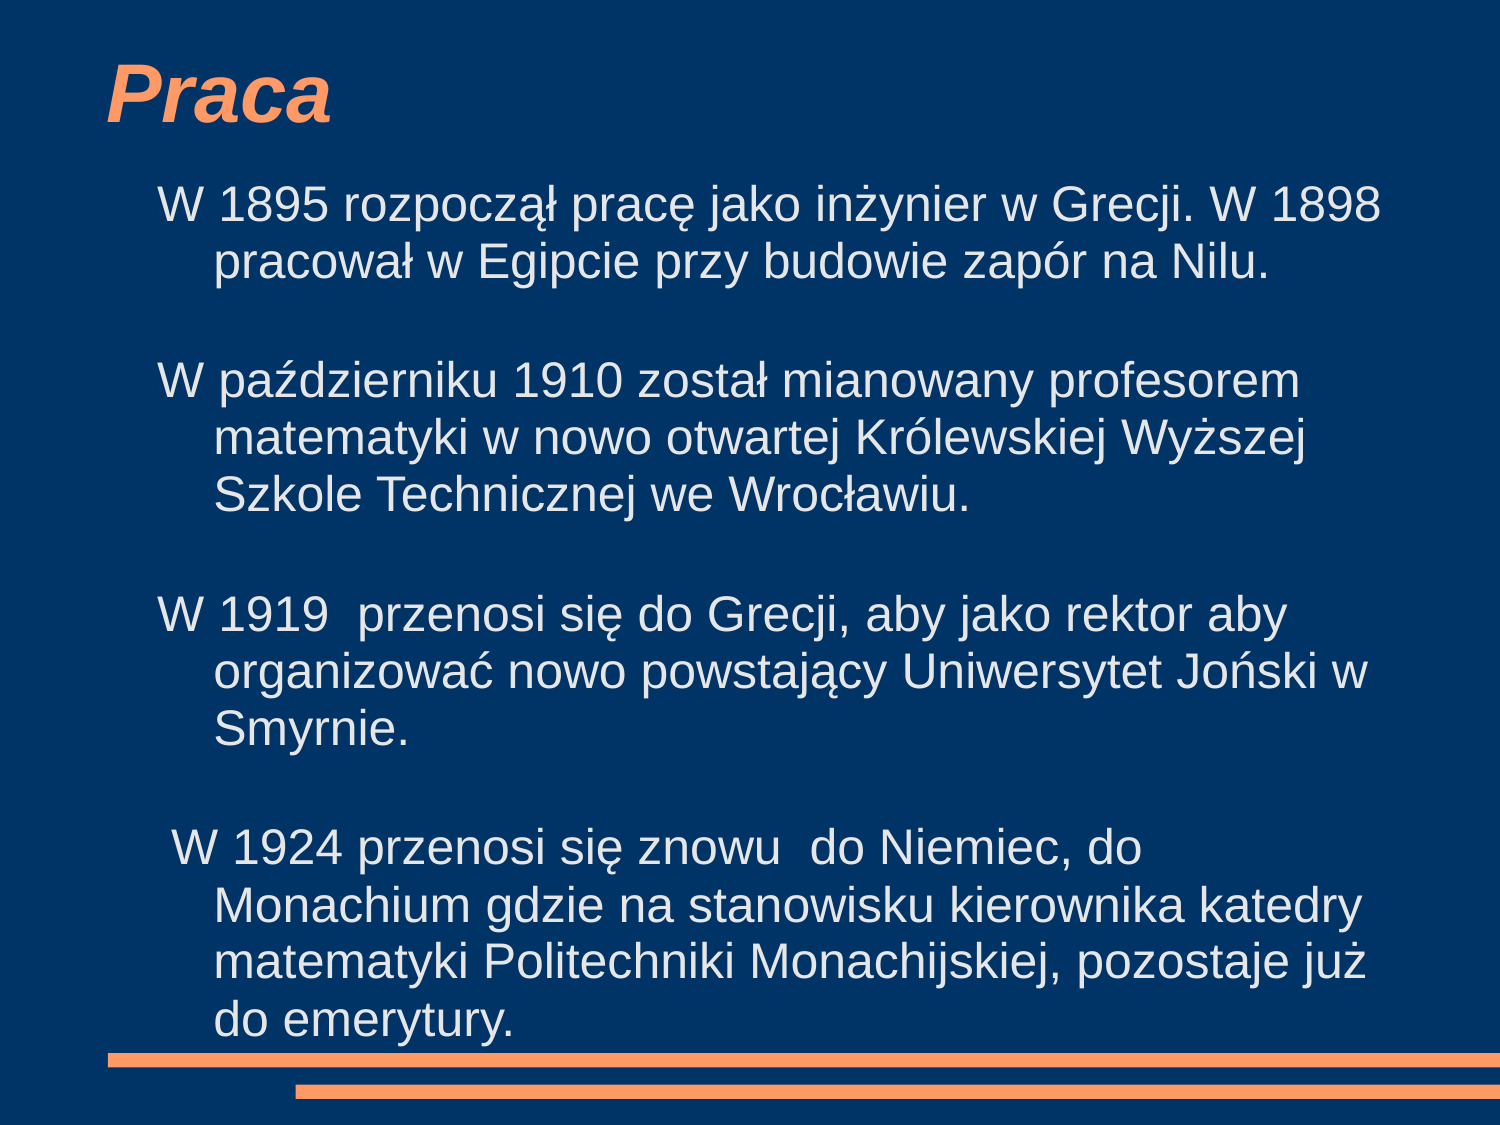

# Praca
W 1895 rozpoczął pracę jako inżynier w Grecji. W 1898 pracował w Egipcie przy budowie zapór na Nilu.
W październiku 1910 został mianowany profesorem matematyki w nowo otwartej Królewskiej Wyższej Szkole Technicznej we Wrocławiu.
W 1919 przenosi się do Grecji, aby jako rektor aby organizować nowo powstający Uniwersytet Joński w Smyrnie.
 W 1924 przenosi się znowu do Niemiec, do Monachium gdzie na stanowisku kierownika katedry matematyki Politechniki Monachijskiej, pozostaje już do emerytury.